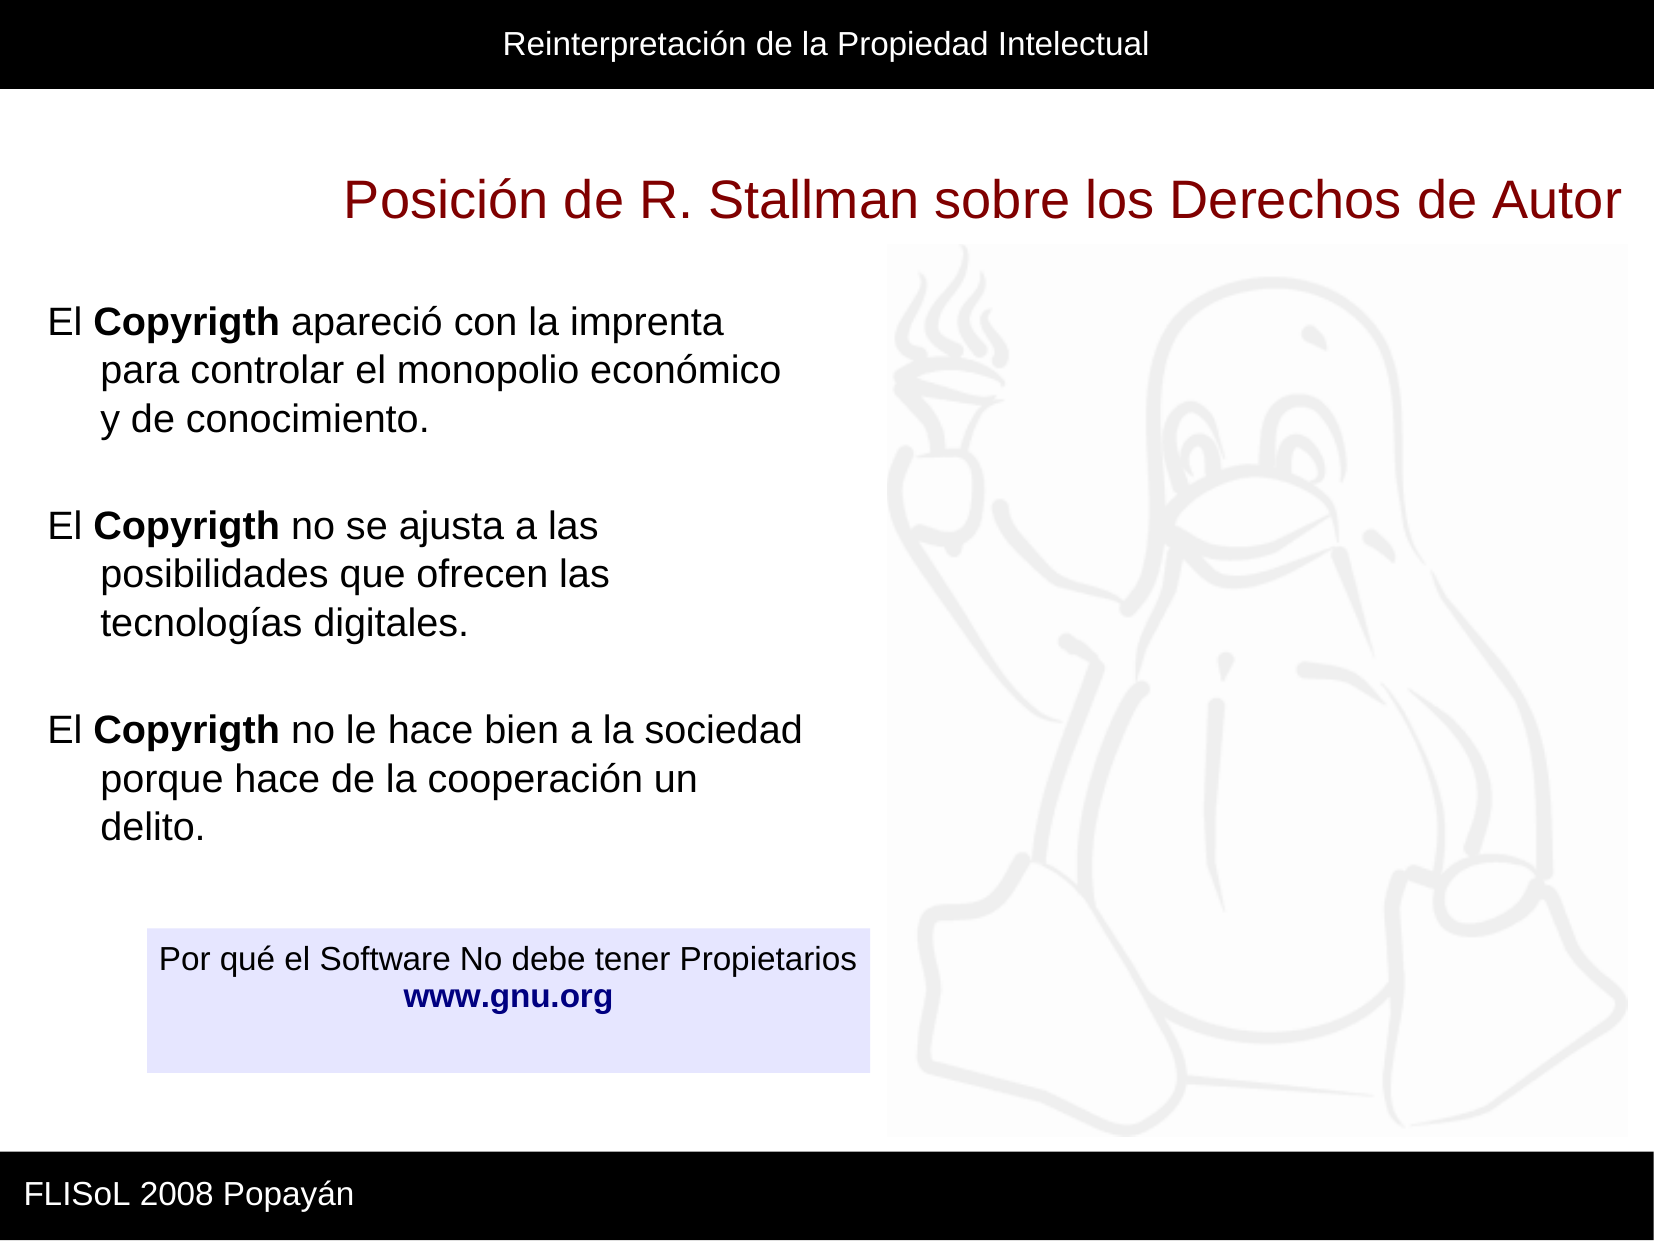

# Posición de R. Stallman sobre los Derechos de Autor
El Copyrigth apareció con la imprenta para controlar el monopolio económico y de conocimiento.
El Copyrigth no se ajusta a las posibilidades que ofrecen las tecnologías digitales.
El Copyrigth no le hace bien a la sociedad porque hace de la cooperación un delito.
Por qué el Software No debe tener Propietarios
www.gnu.org